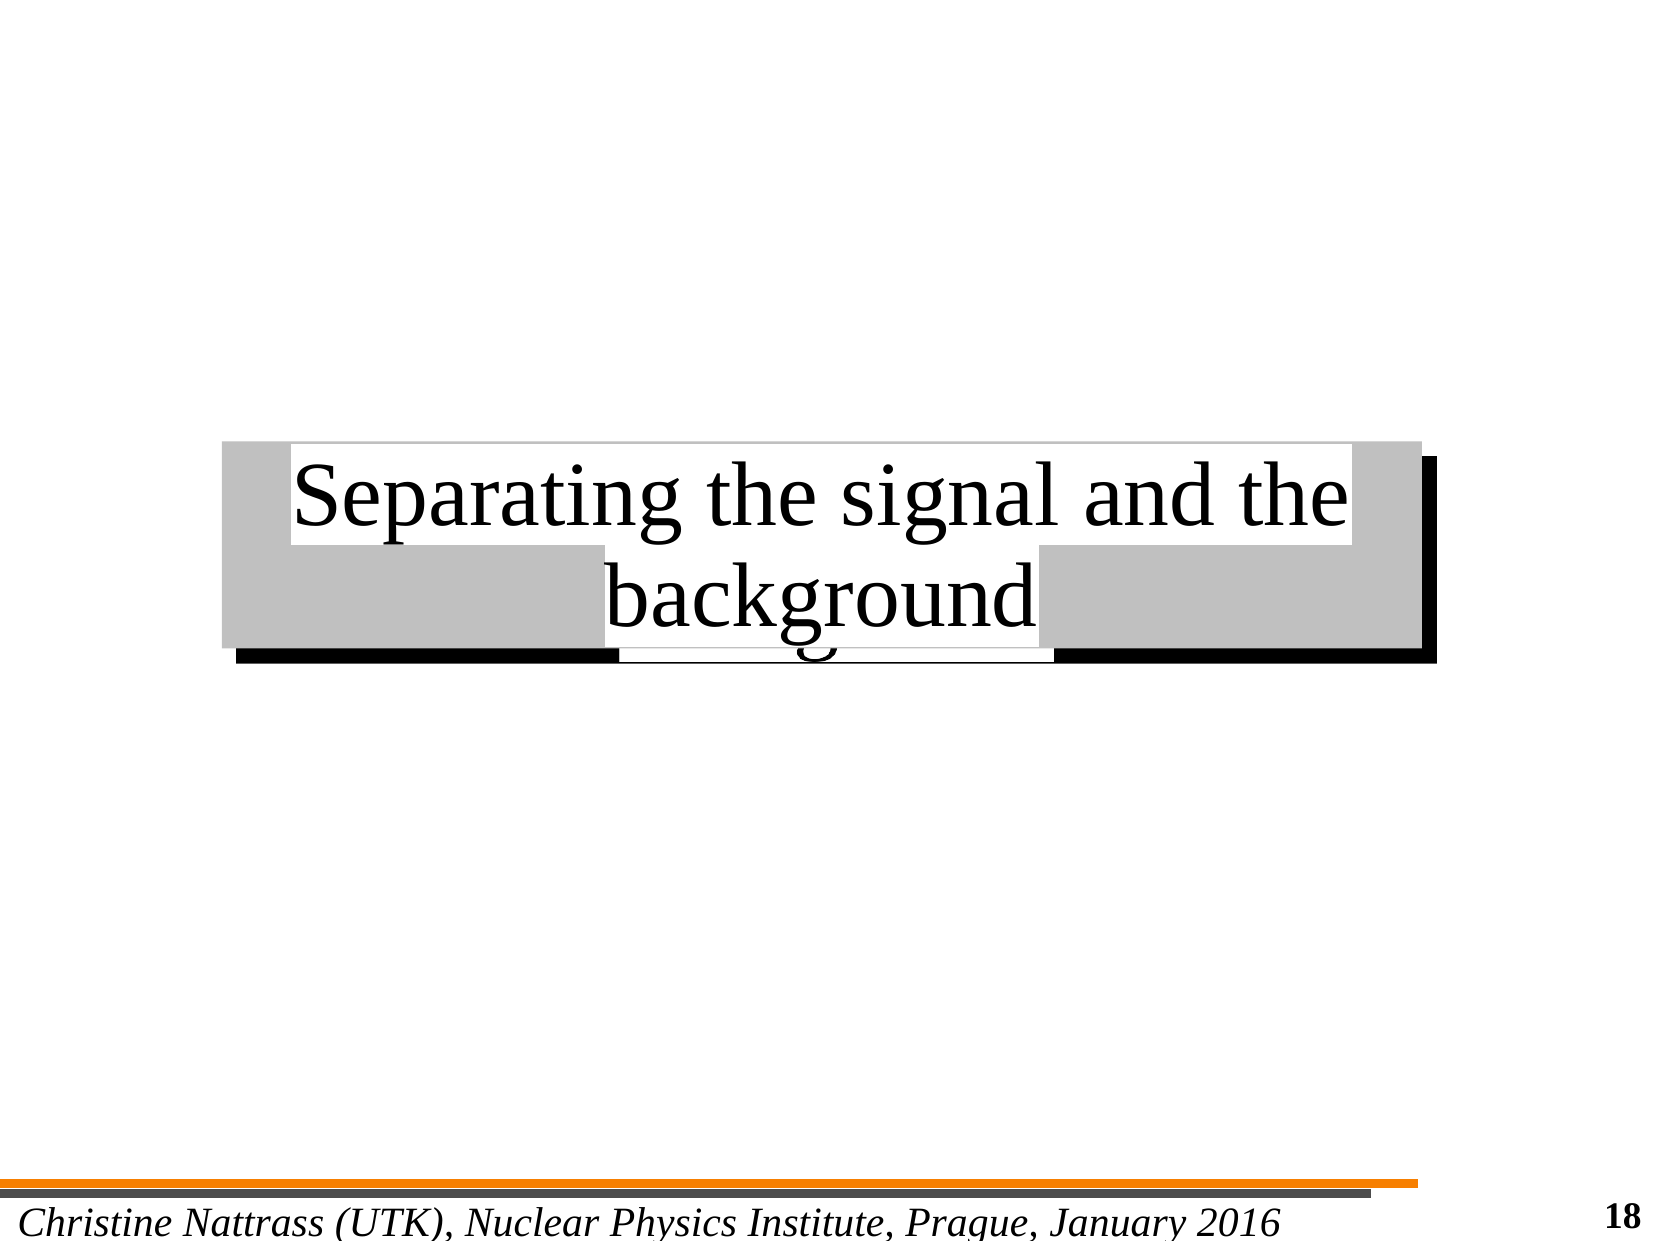

# Separating the signal and the background